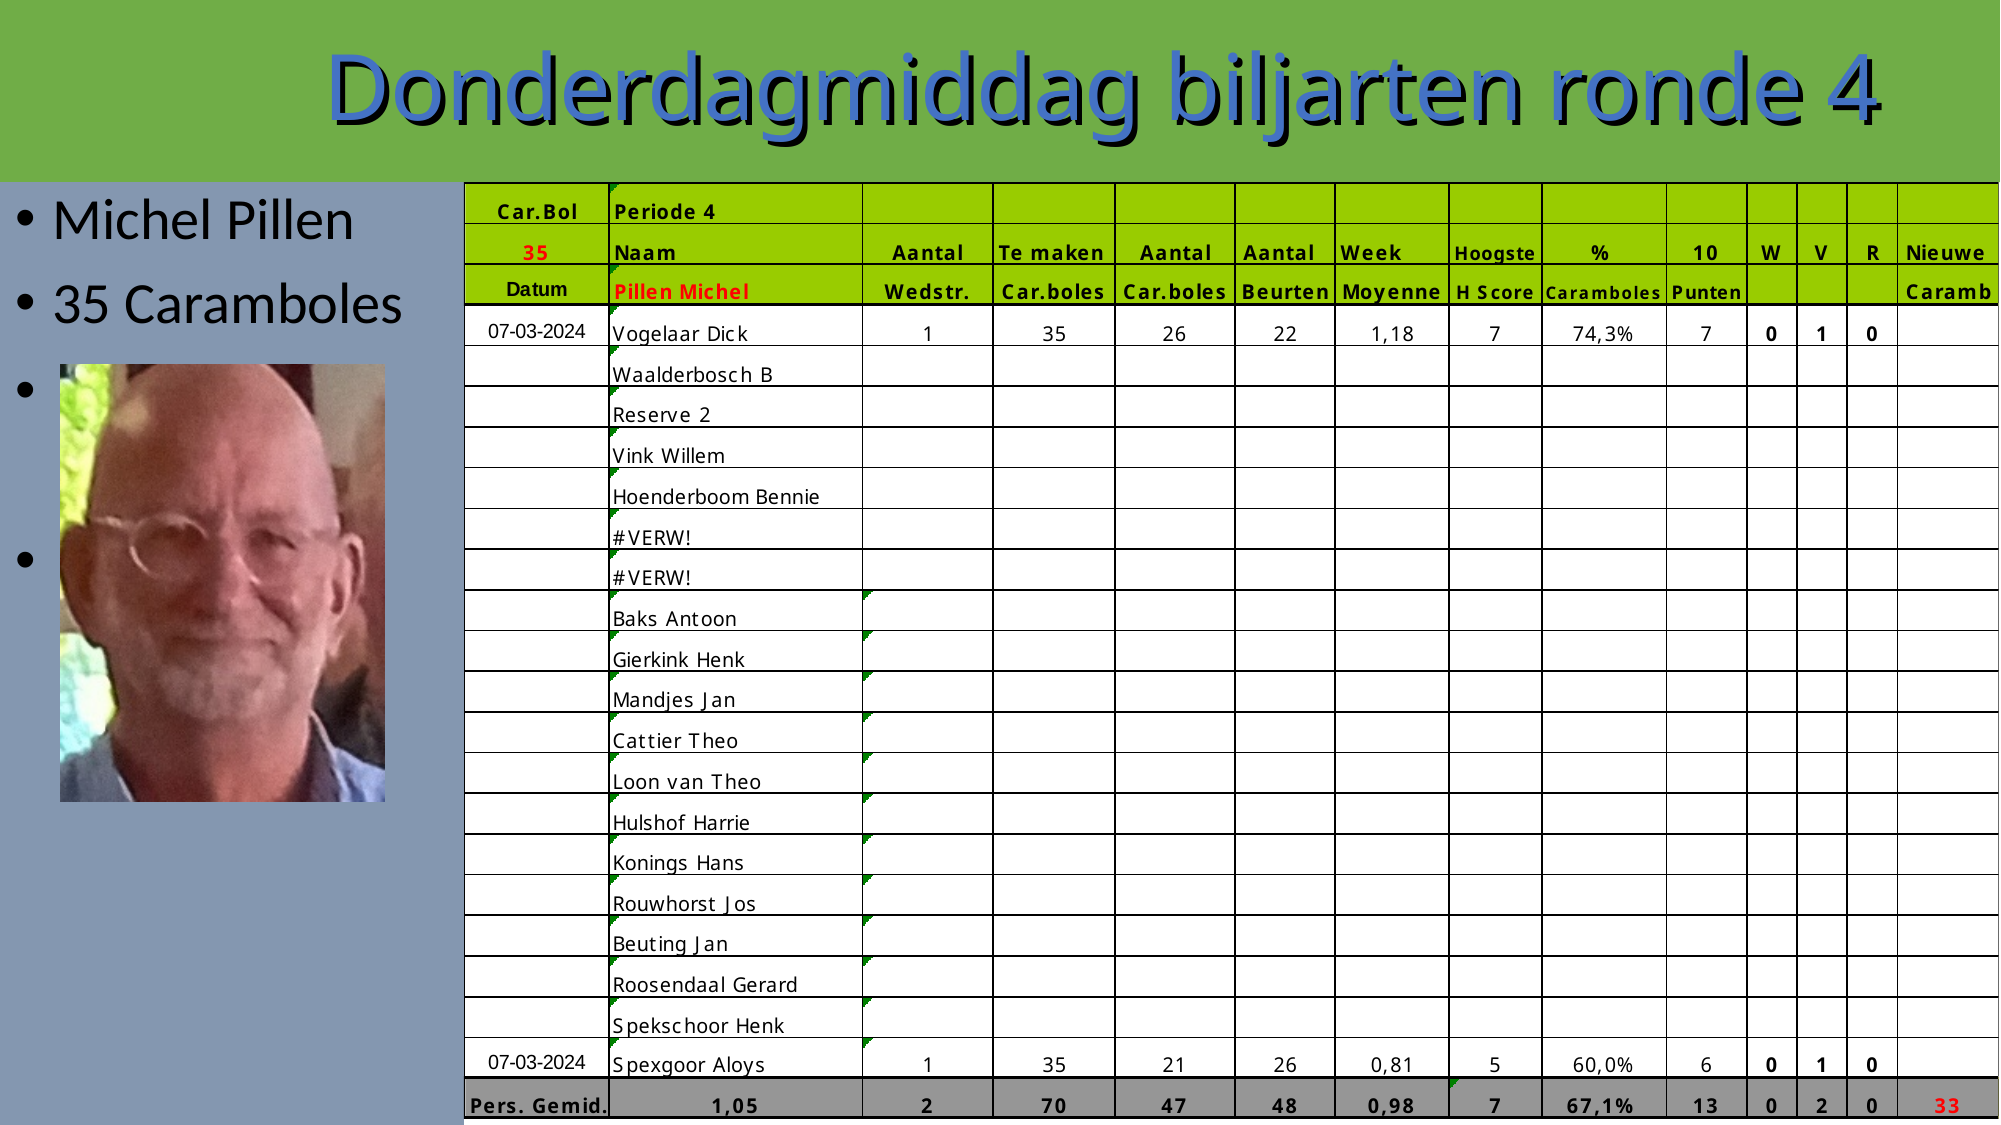

# Donderdagmiddag biljarten ronde 4
Michel Pillen
35 Caramboles